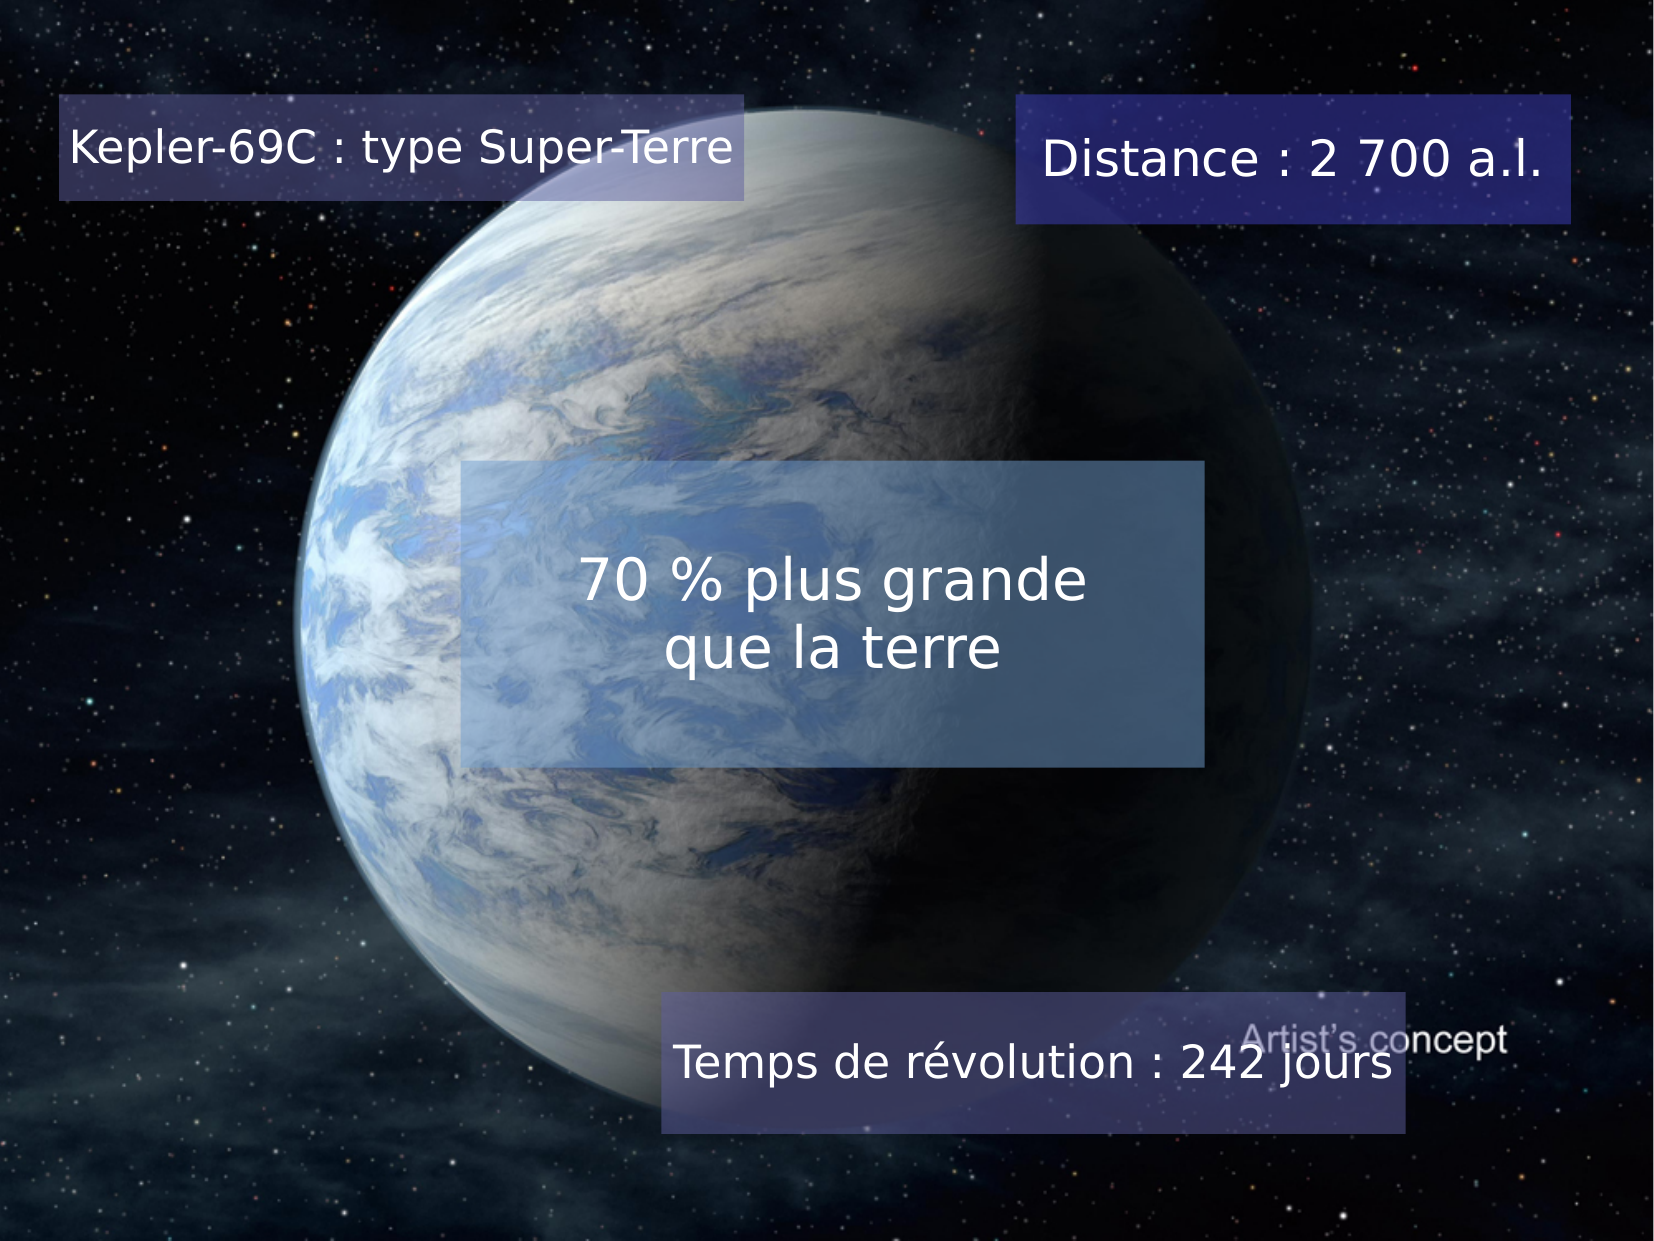

Kepler-69C : type Super-Terre
Distance : 2 700 a.l.
70 % plus grande
que la terre
Temps de révolution : 242 jours